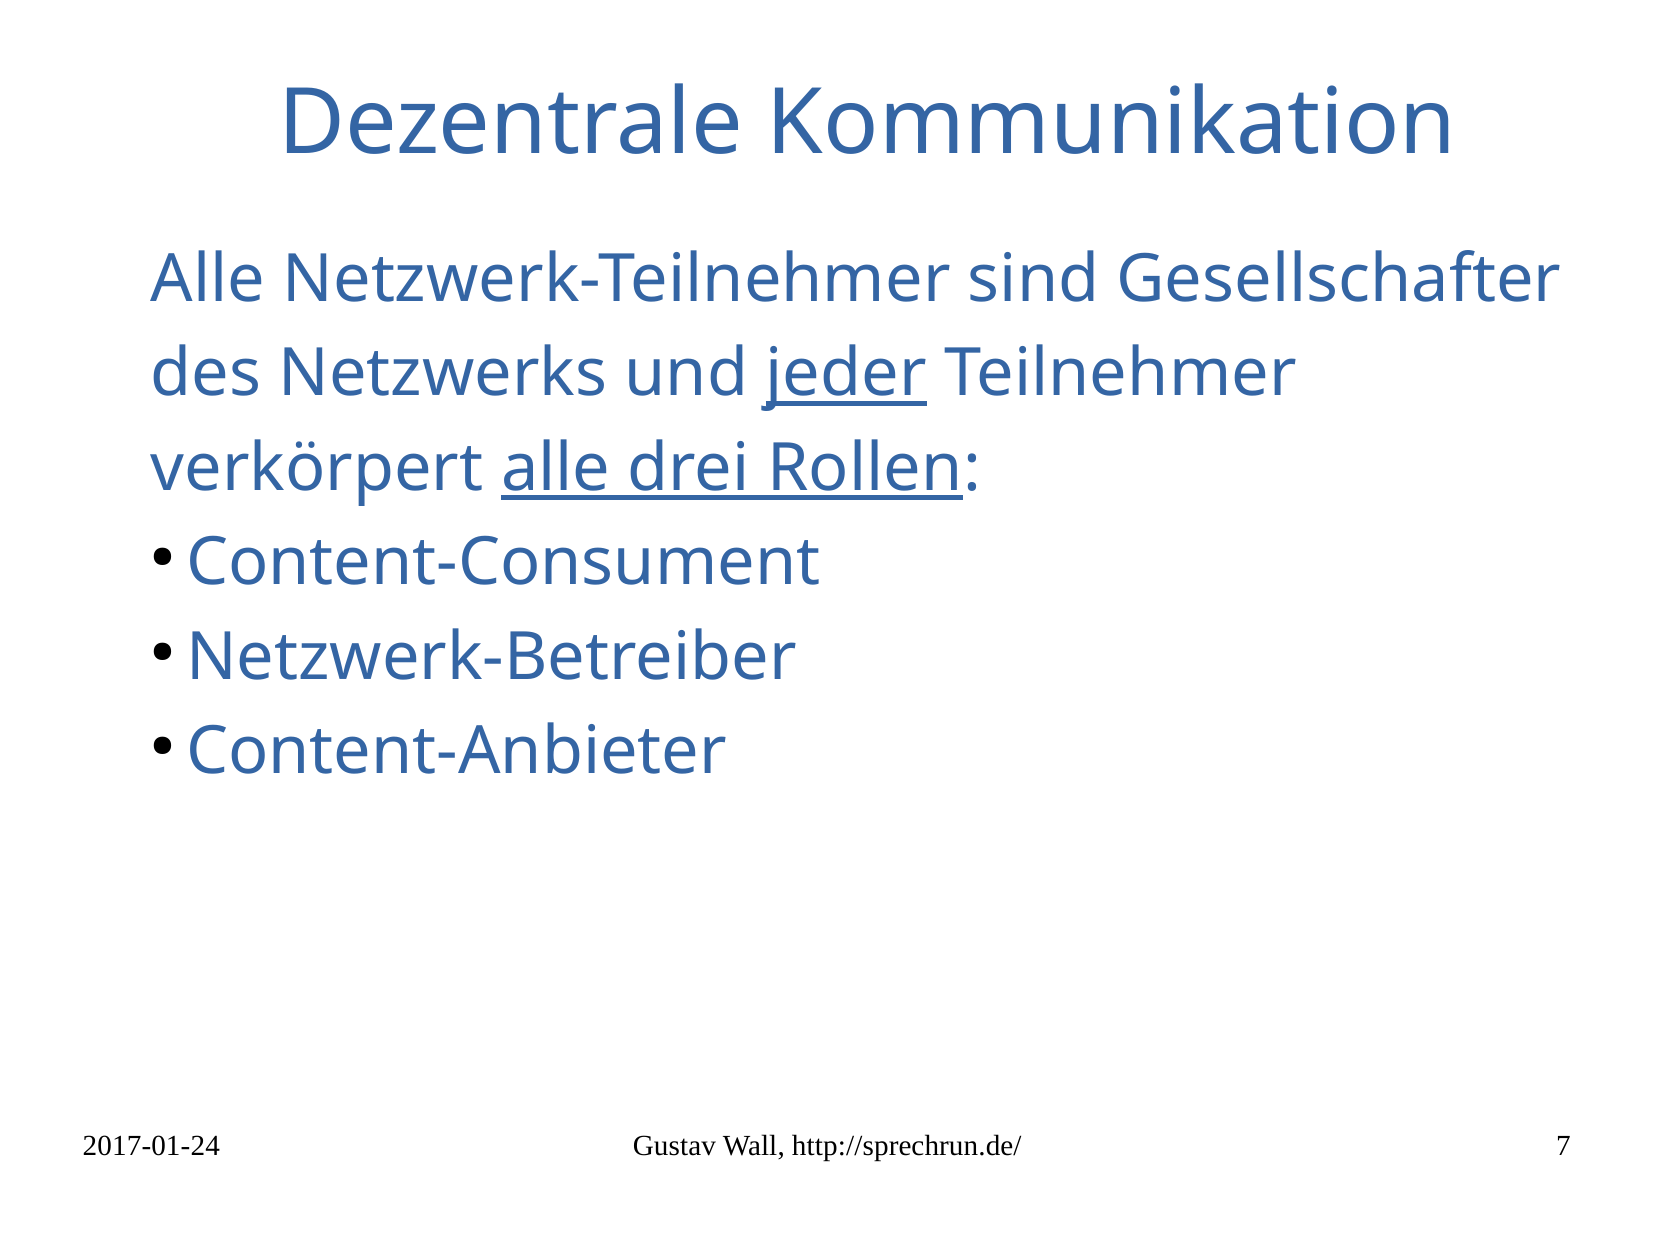

Dezentrale Kommunikation
# Alle Netzwerk-Teilnehmer sind Gesellschafter des Netzwerks und jeder Teilnehmer verkörpert alle drei Rollen:
Content-Consument
Netzwerk-Betreiber
Content-Anbieter
2017-01-24
Gustav Wall, http://sprechrun.de/
7